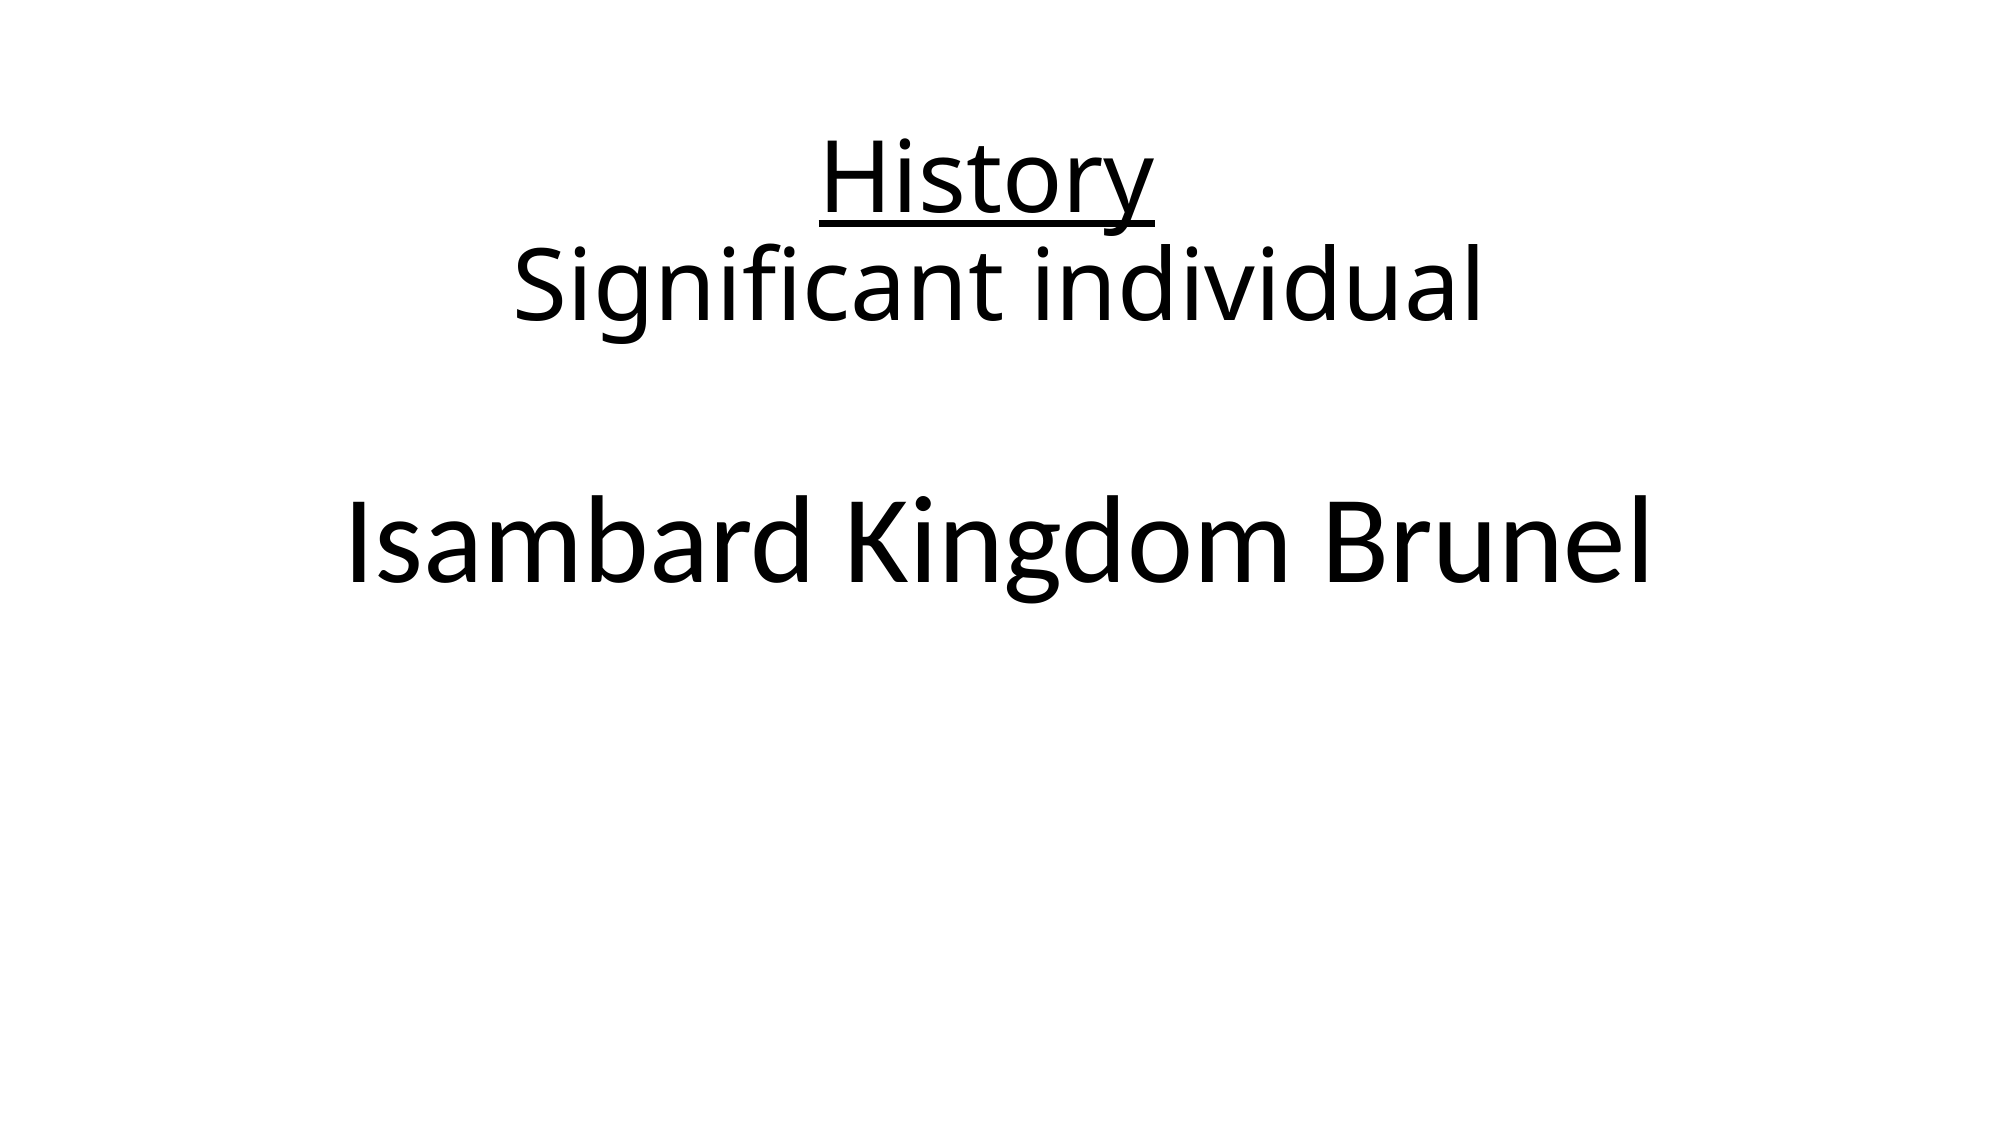

# History Significant individual
Isambard Kingdom Brunel